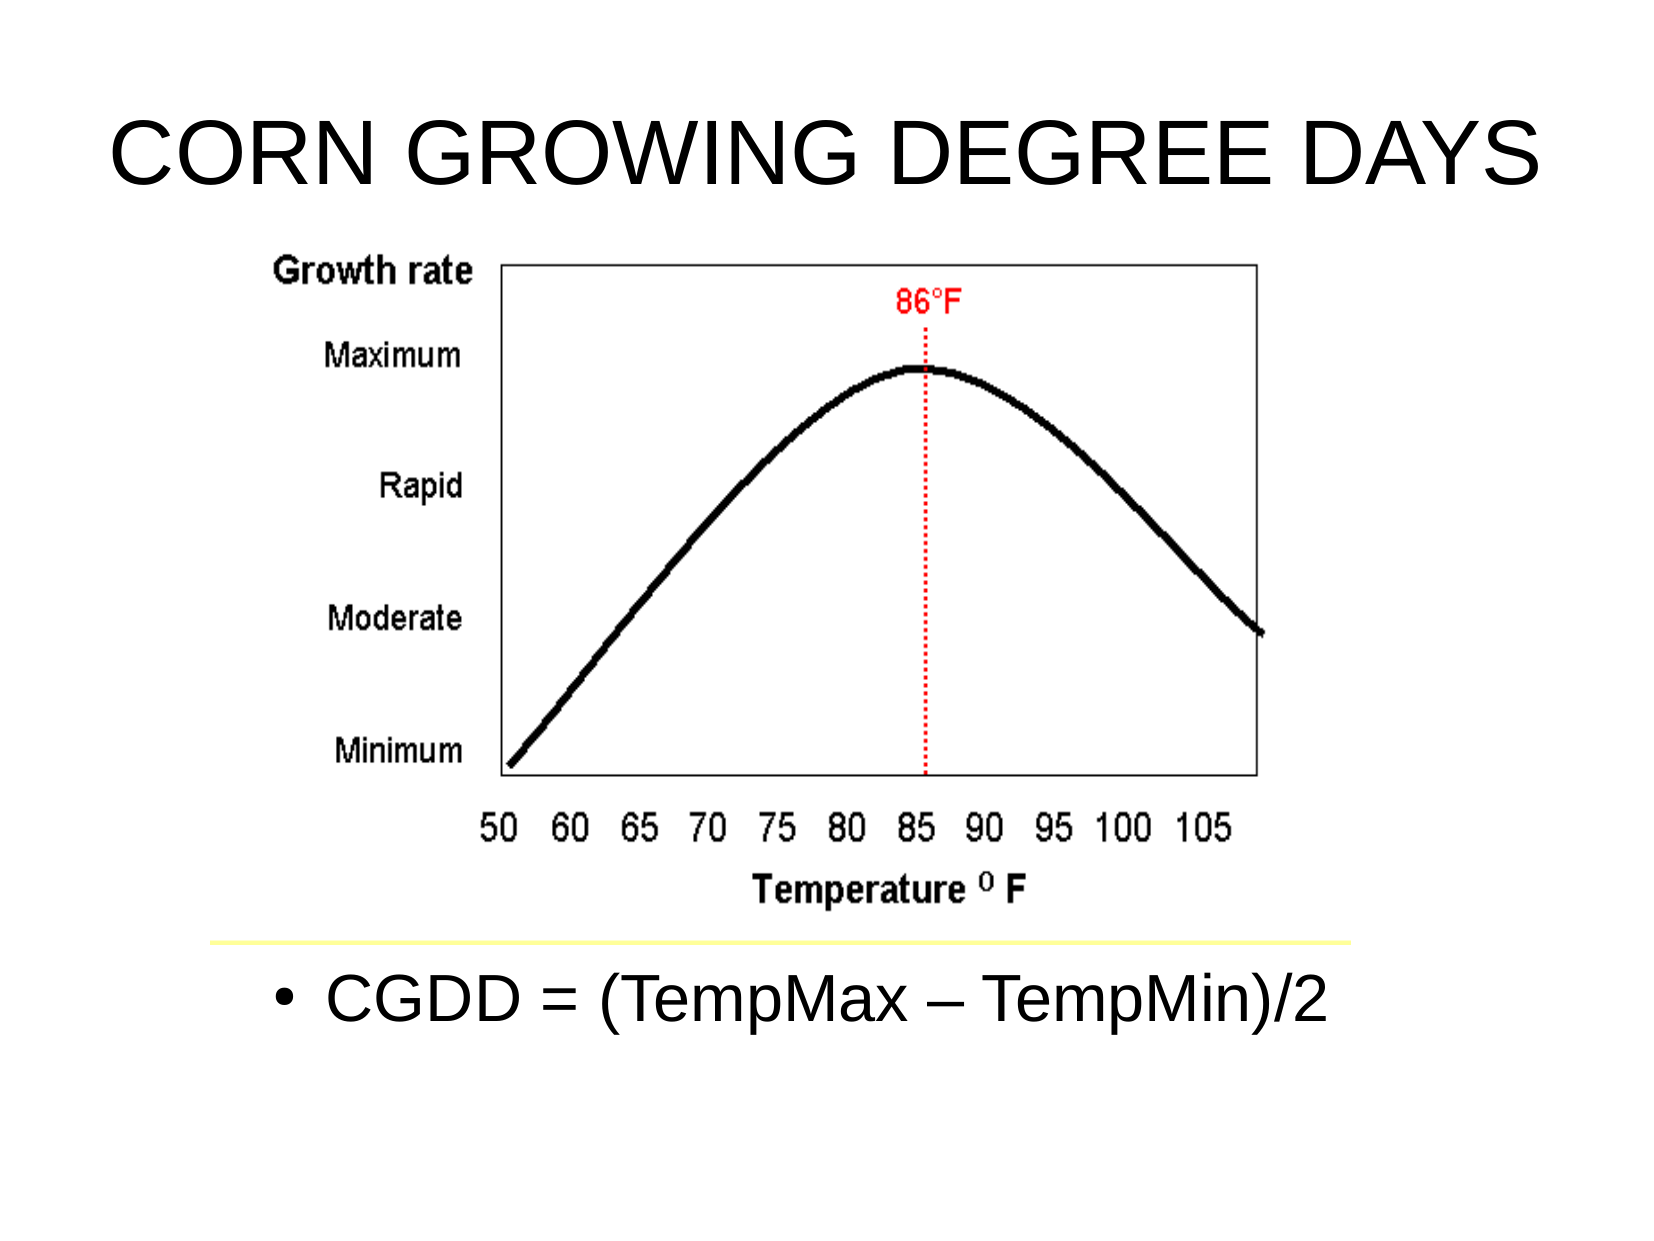

# CORN GROWING DEGREE DAYS
CGDD = (TempMax – TempMin)/2